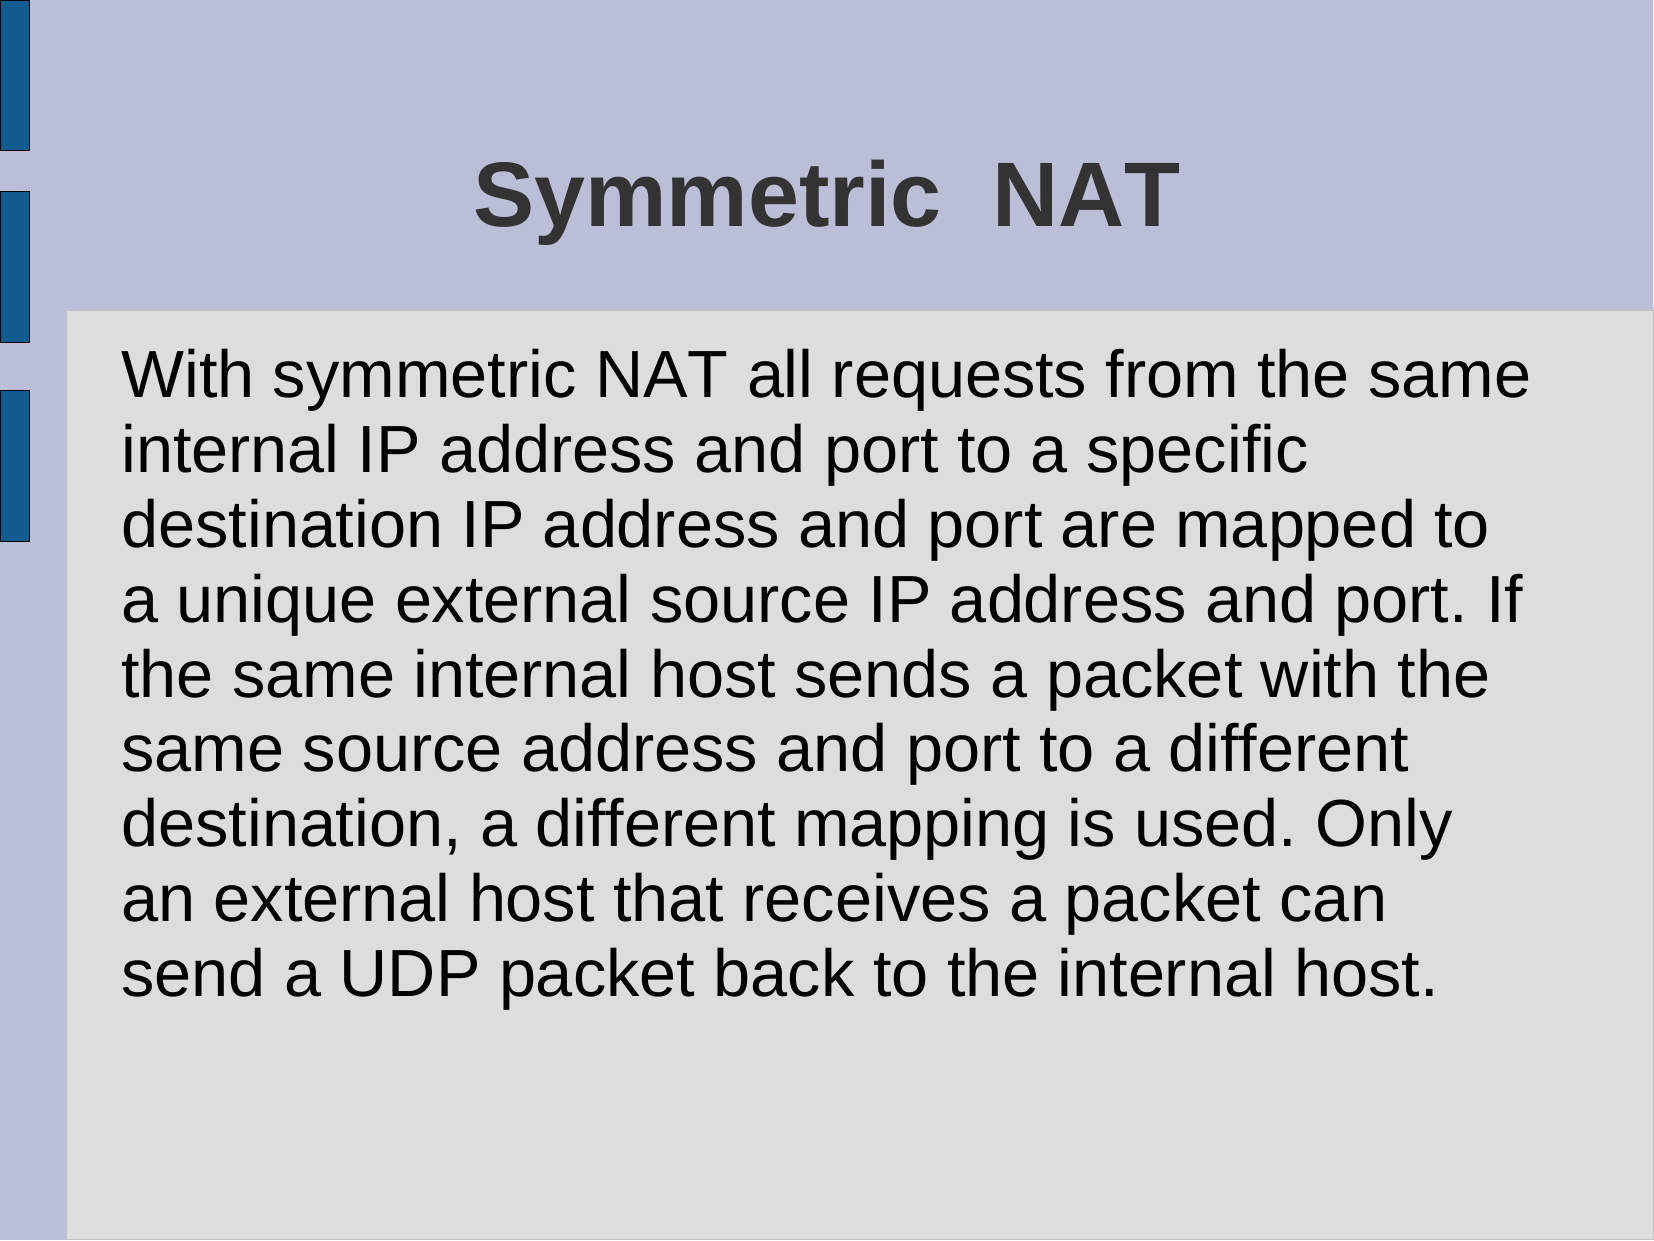

# Symmetric NAT
With symmetric NAT all requests from the same internal IP address and port to a specific destination IP address and port are mapped to a unique external source IP address and port. If the same internal host sends a packet with the same source address and port to a different destination, a different mapping is used. Only an external host that receives a packet can send a UDP packet back to the internal host.